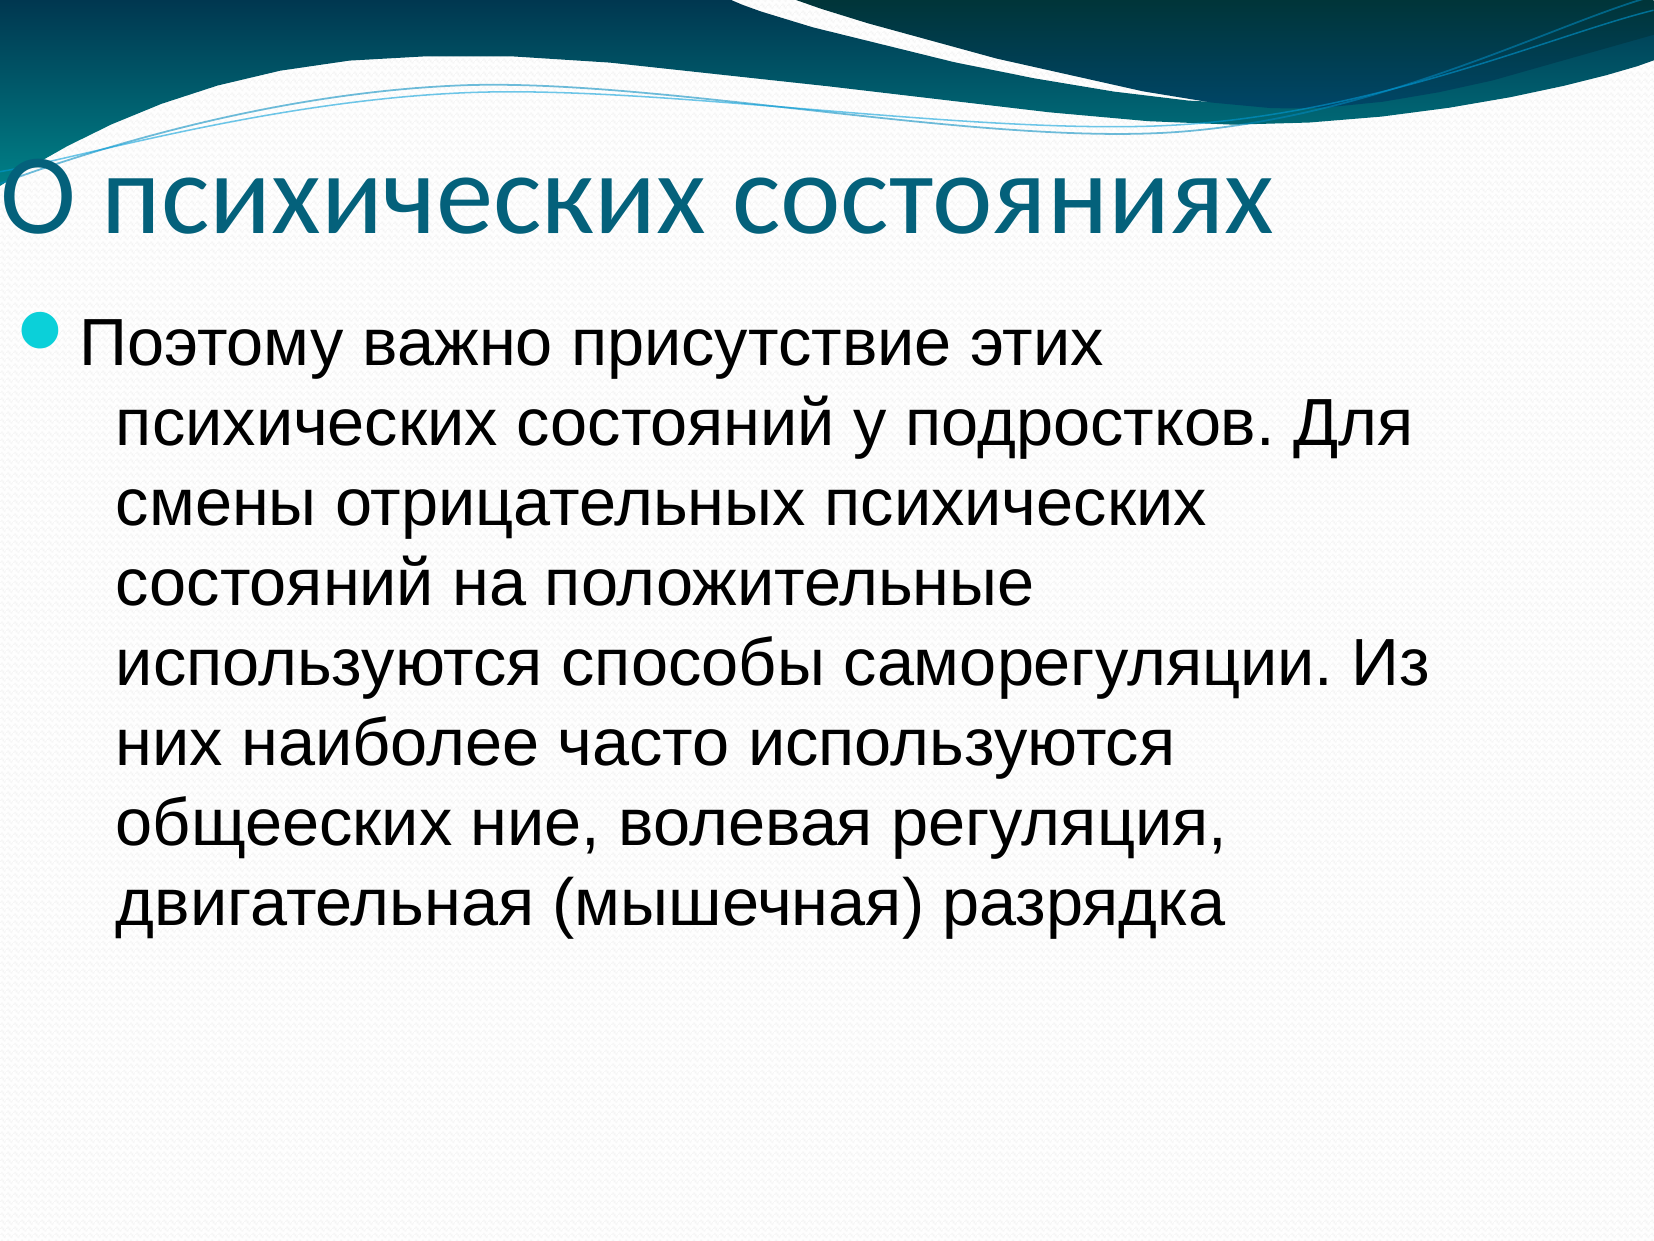

# О психических состояниях
Поэтому важно присутствие этих психических состояний у подростков. Для смены отрицательных психических состояний на положительные используются способы саморегуляции. Из них наиболее часто используются общееских ние, волевая регуляция, двигательная (мышечная) разрядка